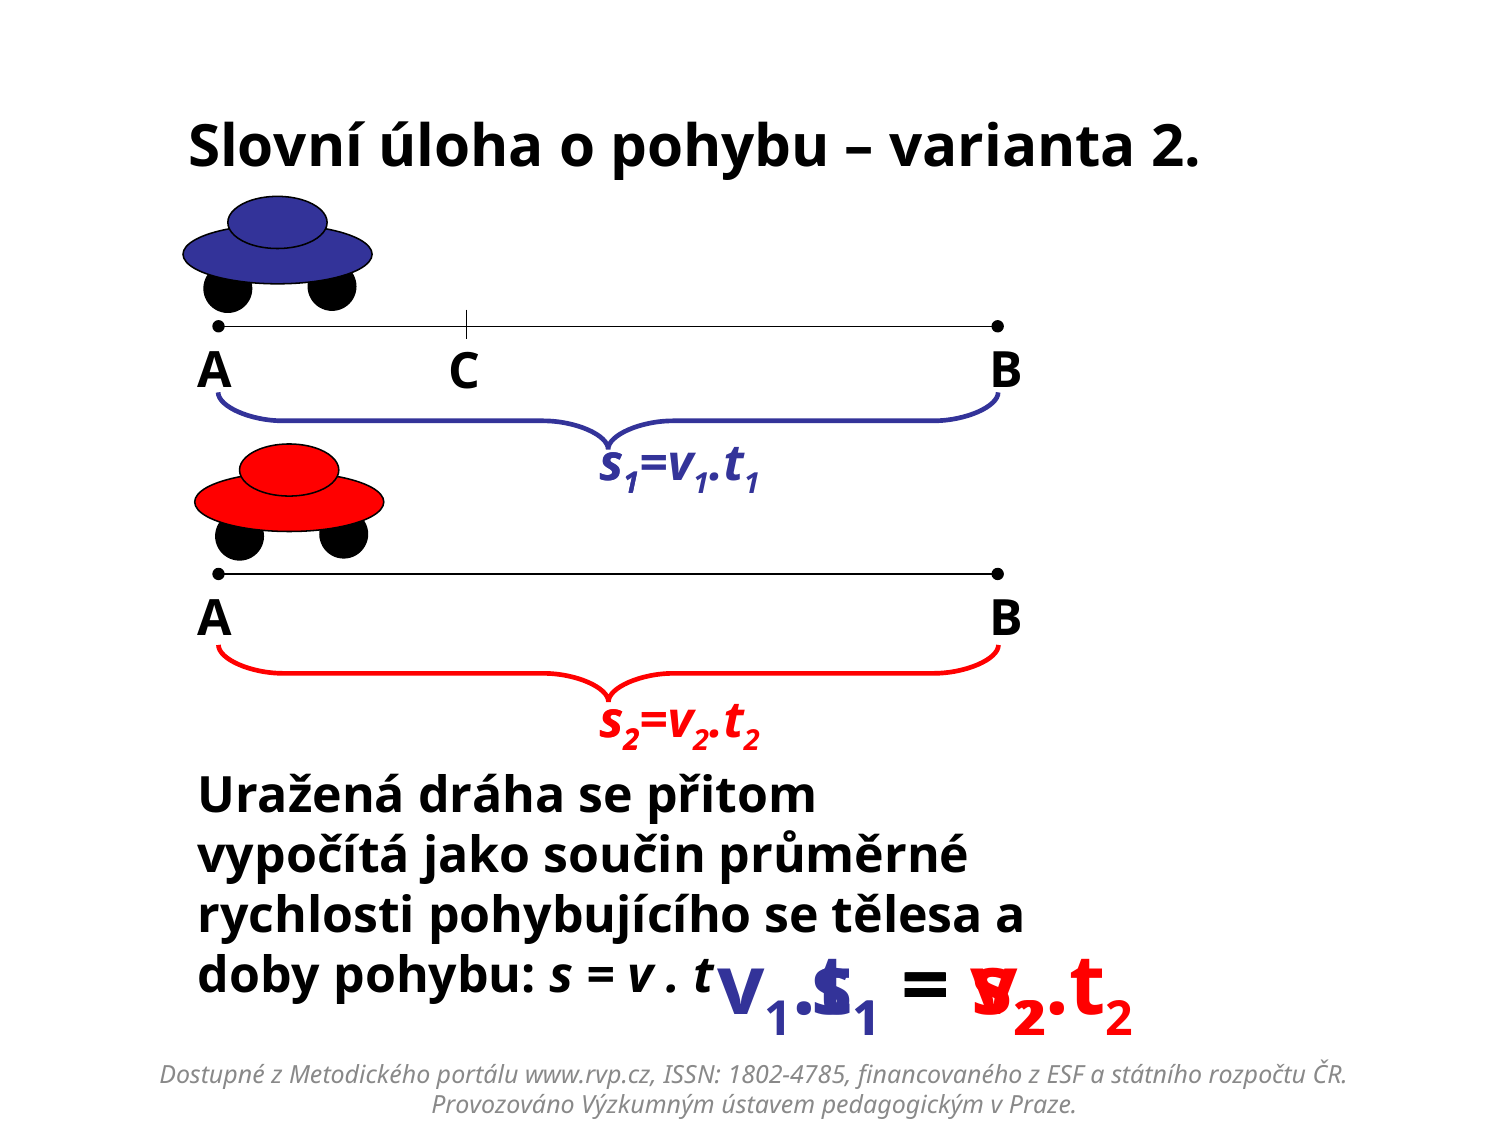

Slovní úloha o pohybu – varianta 2.
A
B
C
s1
s1=v1.t1
A
B
s2
s2=v2.t2
Uražená dráha se přitom vypočítá jako součin průměrné rychlosti pohybujícího se tělesa a doby pohybu: s = v . t
v1.t1 = v2.t2
s1 = s2